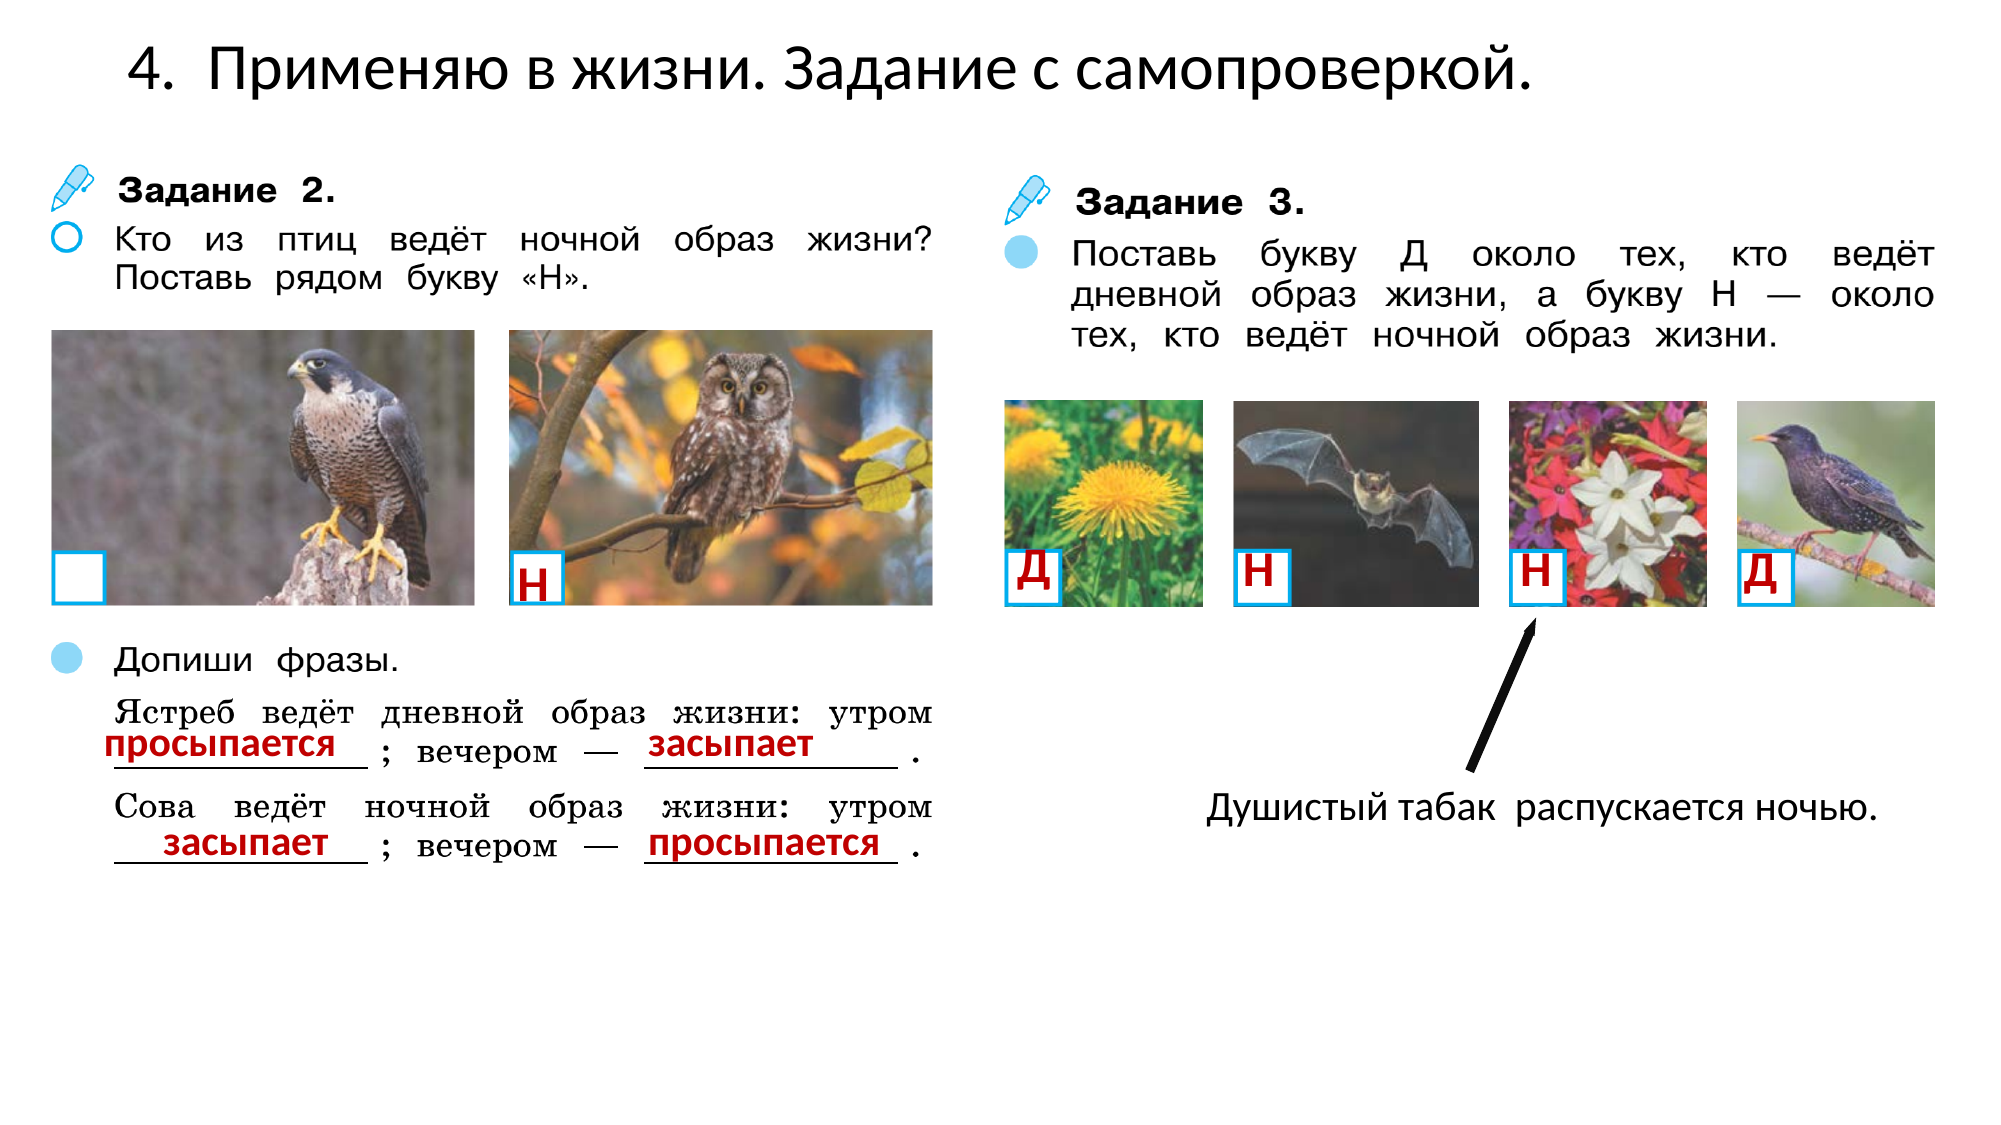

# 4. Применяю в жизни. Задание с самопроверкой.
Д
Н
Н
Д
Душистый табак распускается ночью.
Н
просыпается
засыпает
засыпает
просыпается